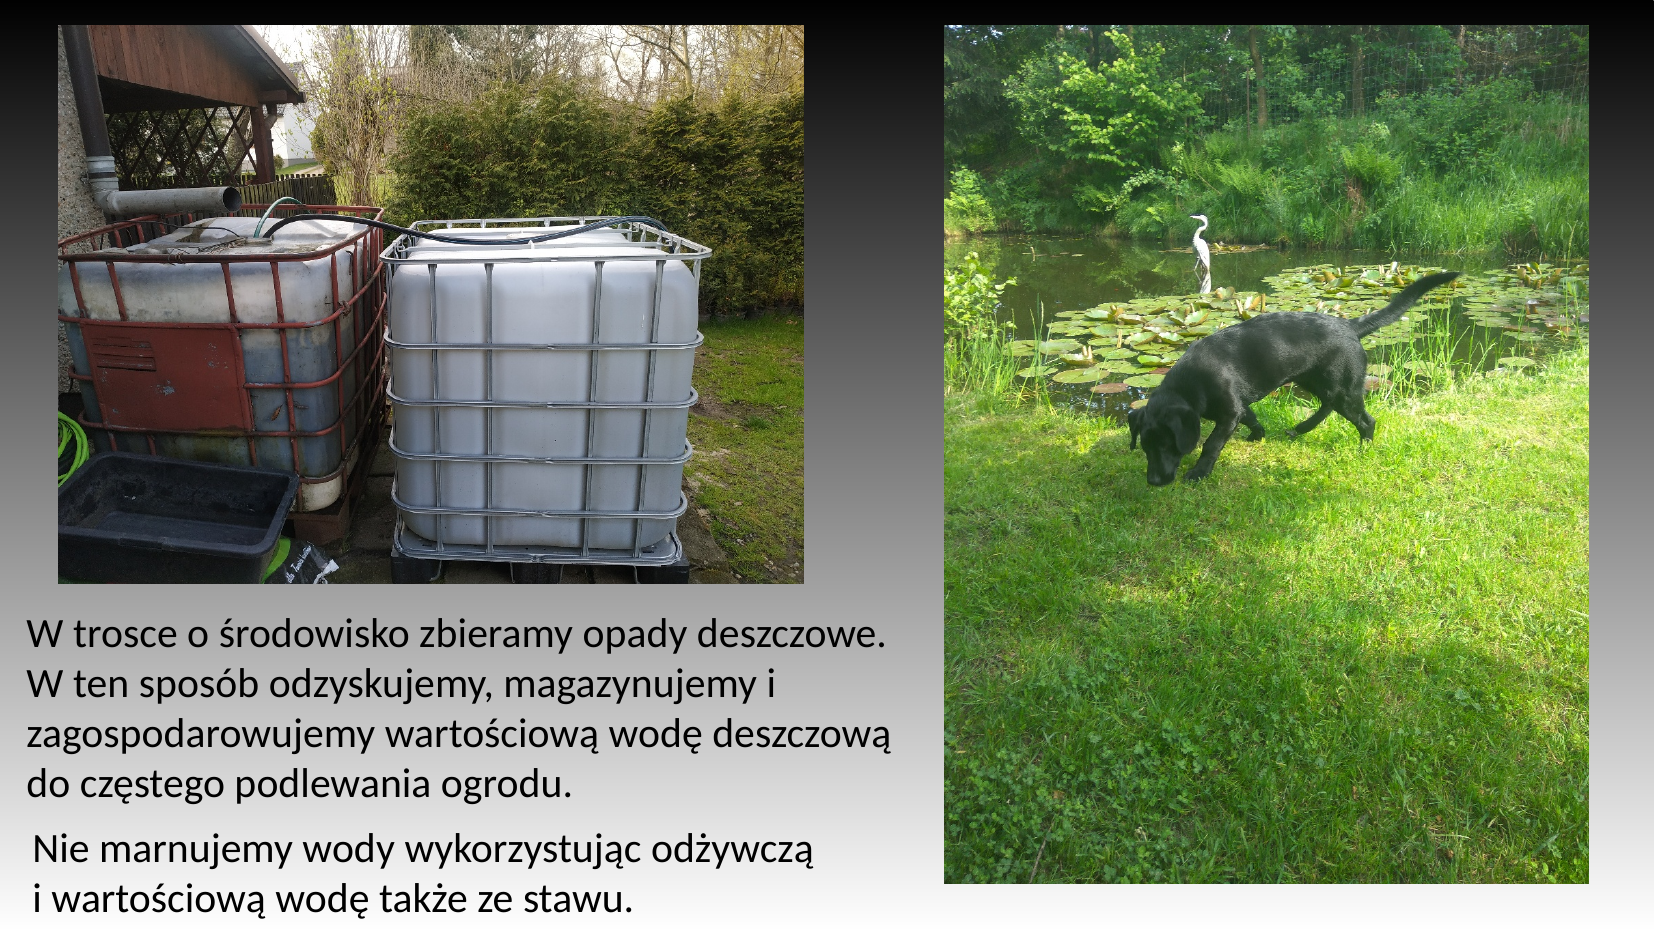

W trosce o środowisko zbieramy opady deszczowe.
W ten sposób odzyskujemy, magazynujemy i zagospodarowujemy wartościową wodę deszczową do częstego podlewania ogrodu.
Nie marnujemy wody wykorzystując odżywczą i wartościową wodę także ze stawu.